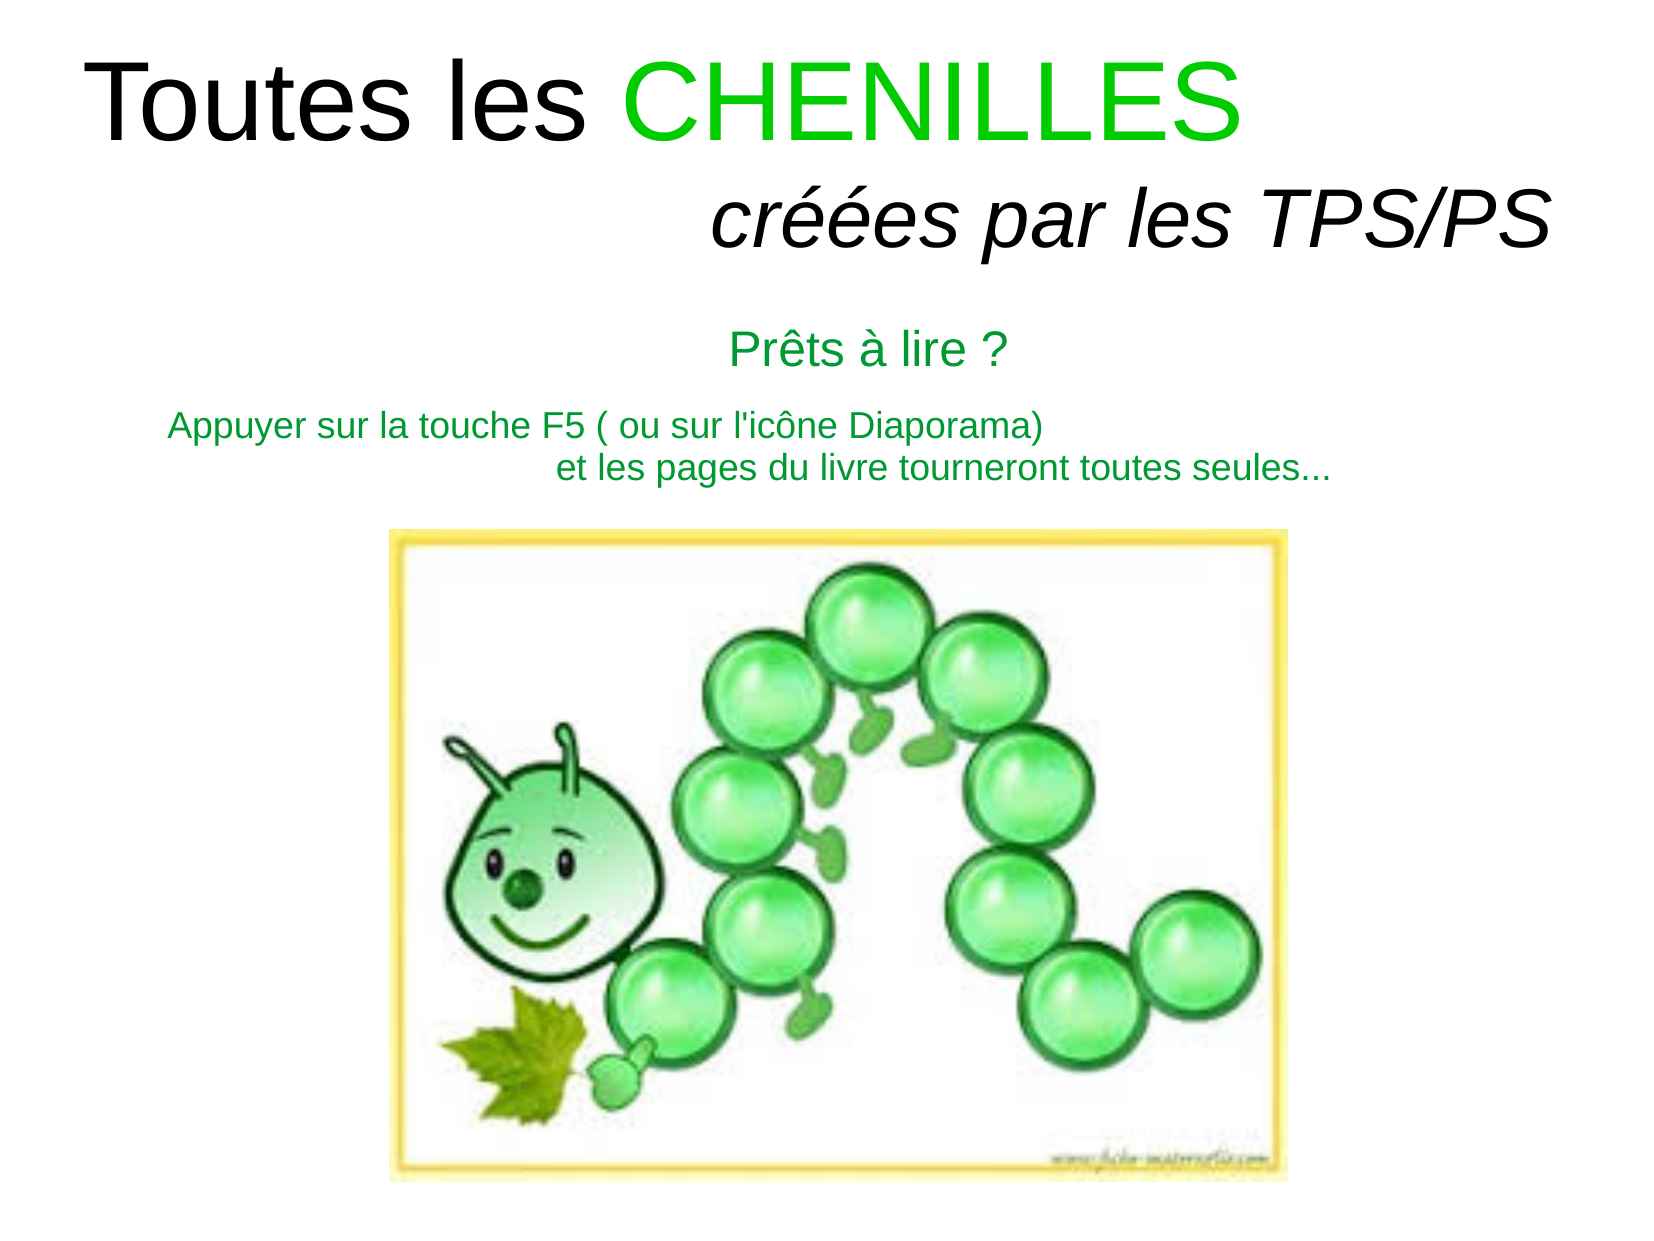

# Toutes les CHENILLES créées par les TPS/PS
Prêts à lire ?
Appuyer sur la touche F5 ( ou sur l'icône Diaporama)
 et les pages du livre tourneront toutes seules...